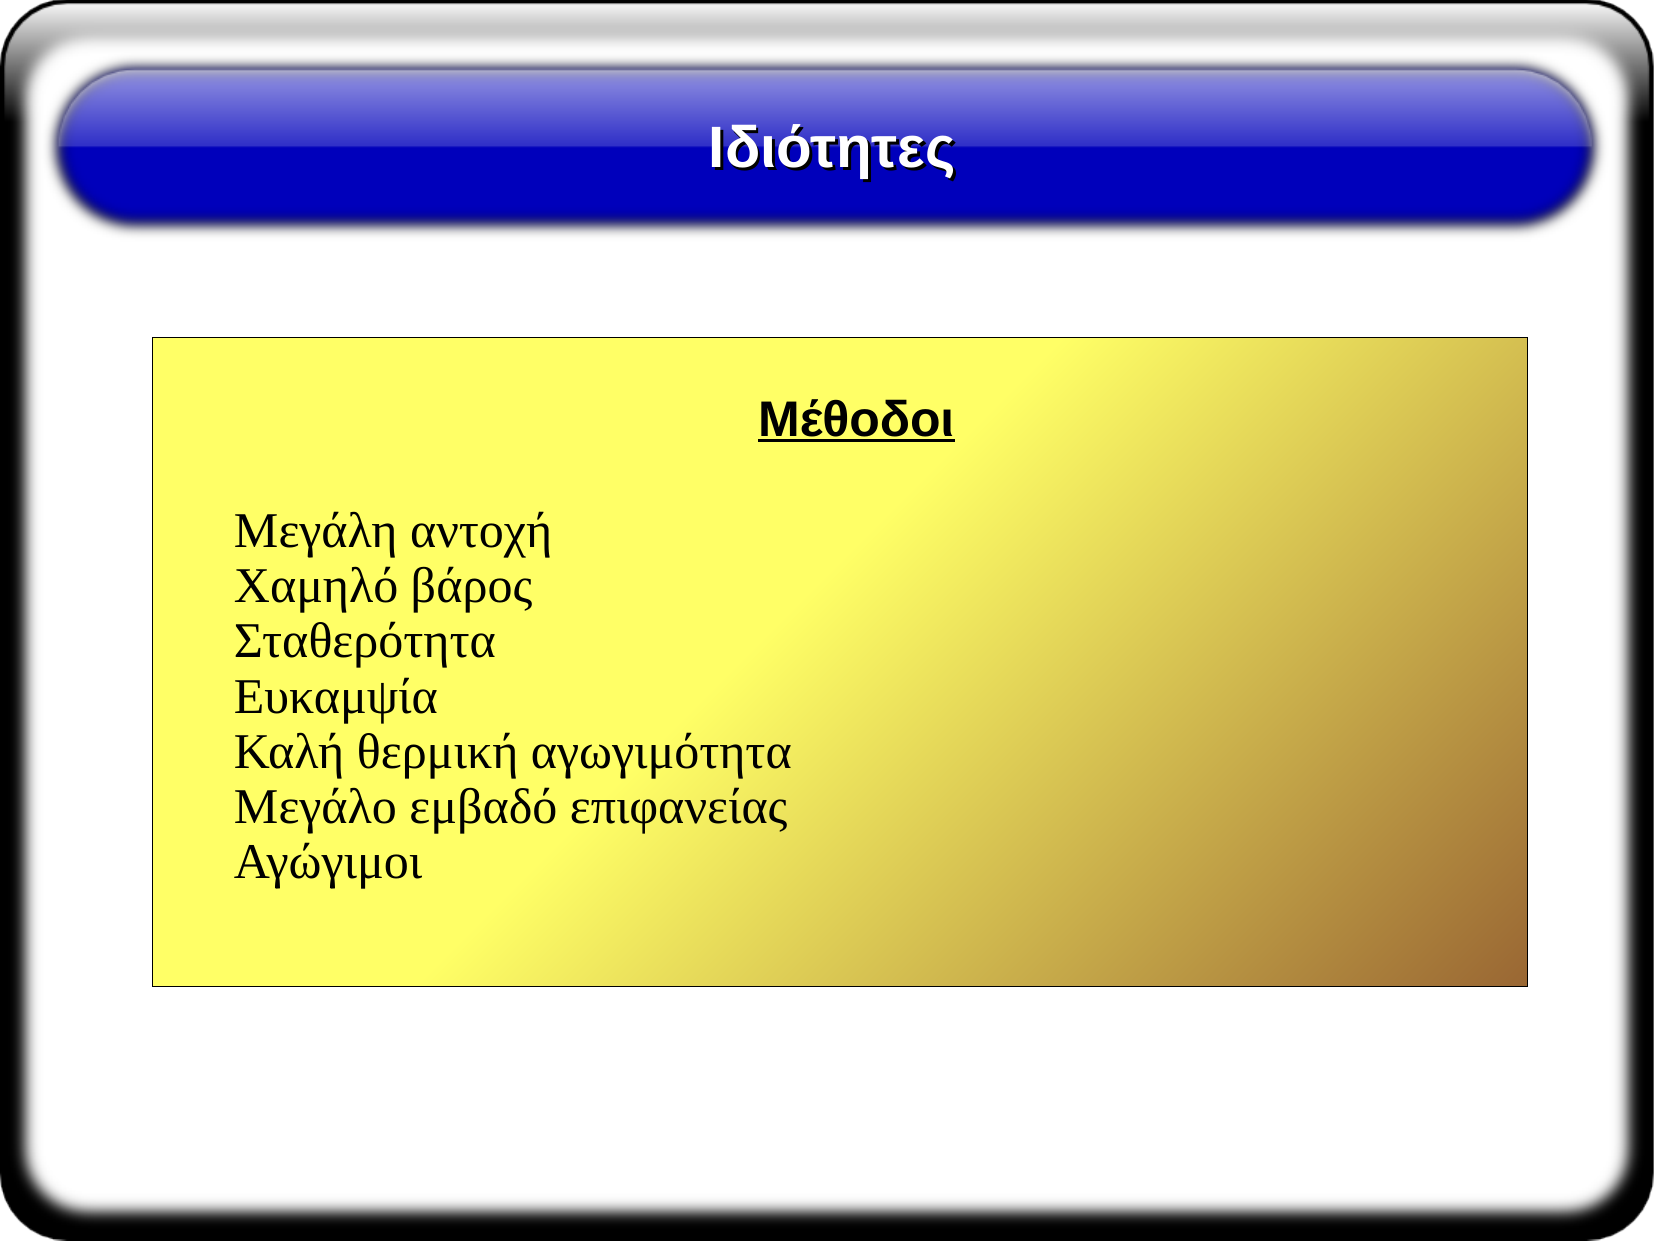

# Ιδιότητες
Μέθοδοι
 Μεγάλη αντοχή
 Χαμηλό βάρος
 Σταθερότητα
 Ευκαμψία
 Καλή θερμική αγωγιμότητα
 Μεγάλο εμβαδό επιφανείας
 Αγώγιμοι